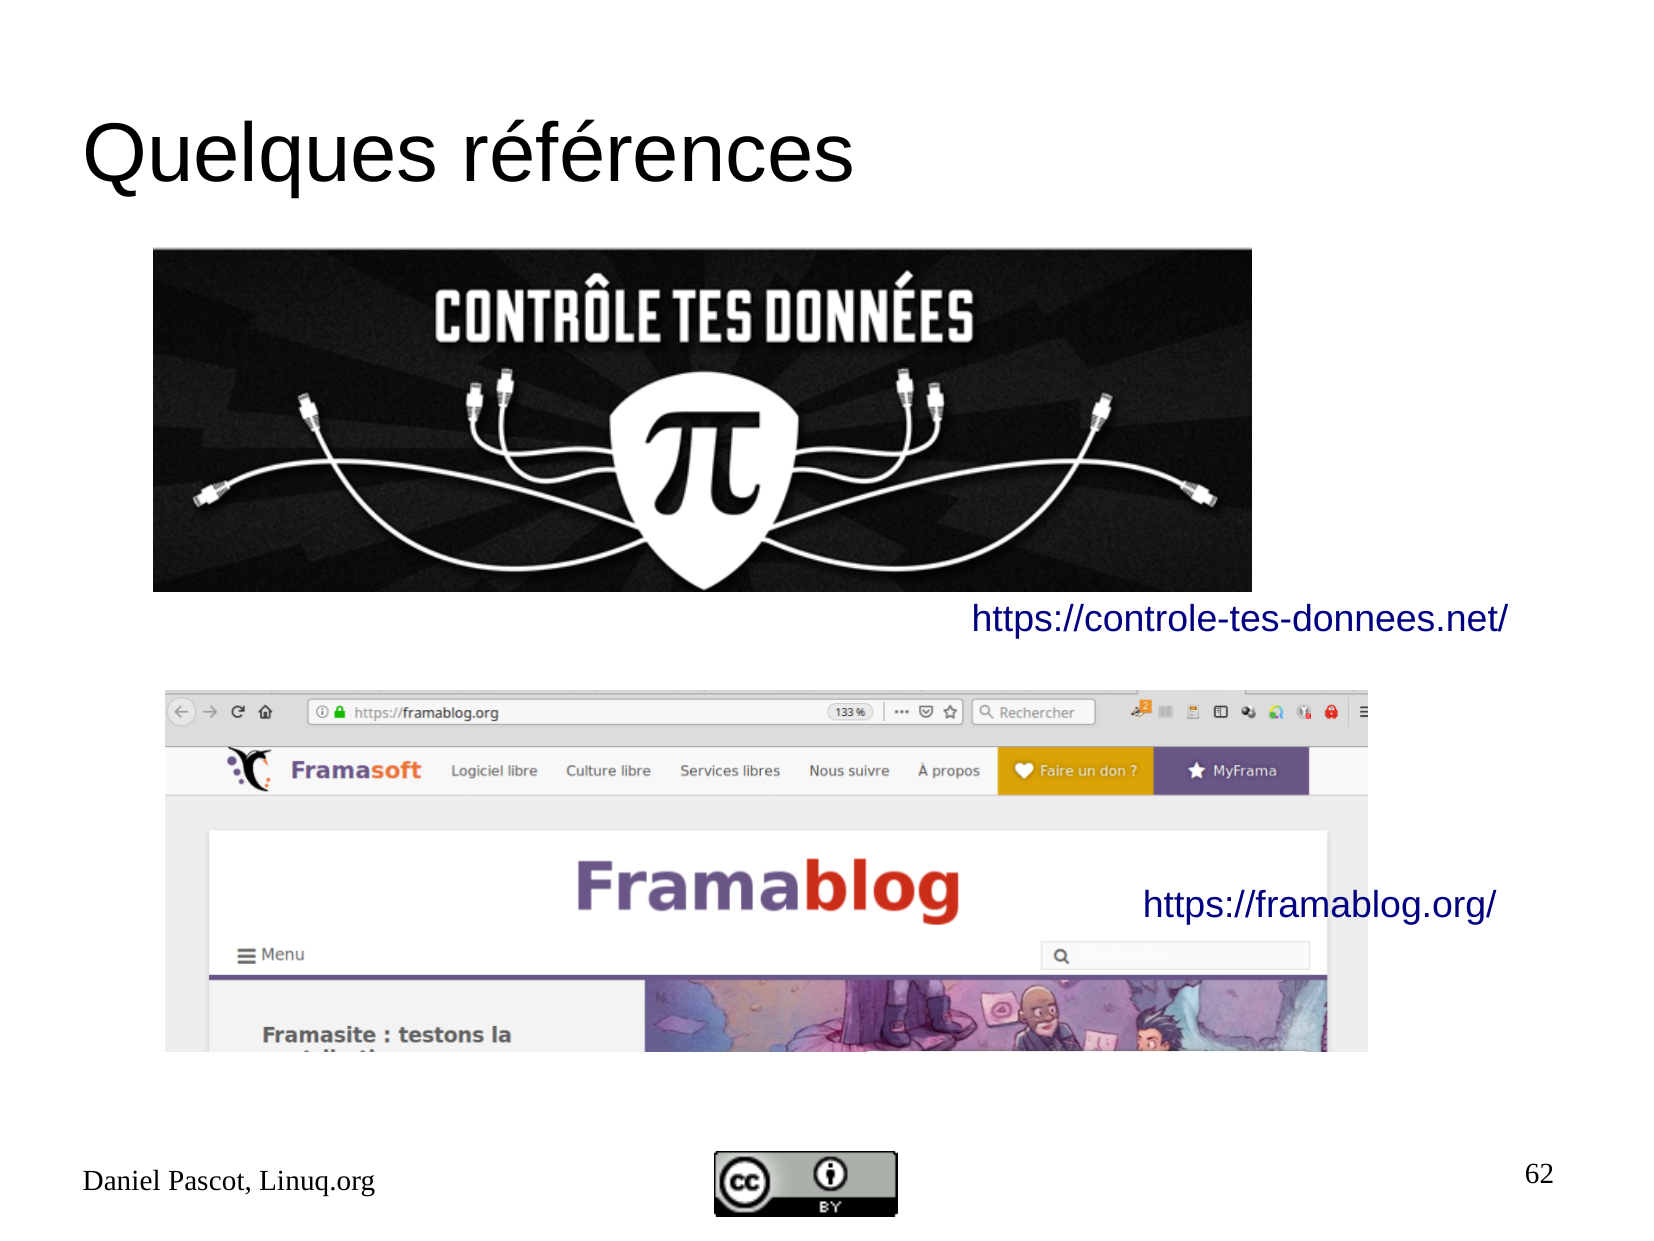

# Quelques références
https://controle-tes-donnees.net/
https://framablog.org/
62
15-08- 2018